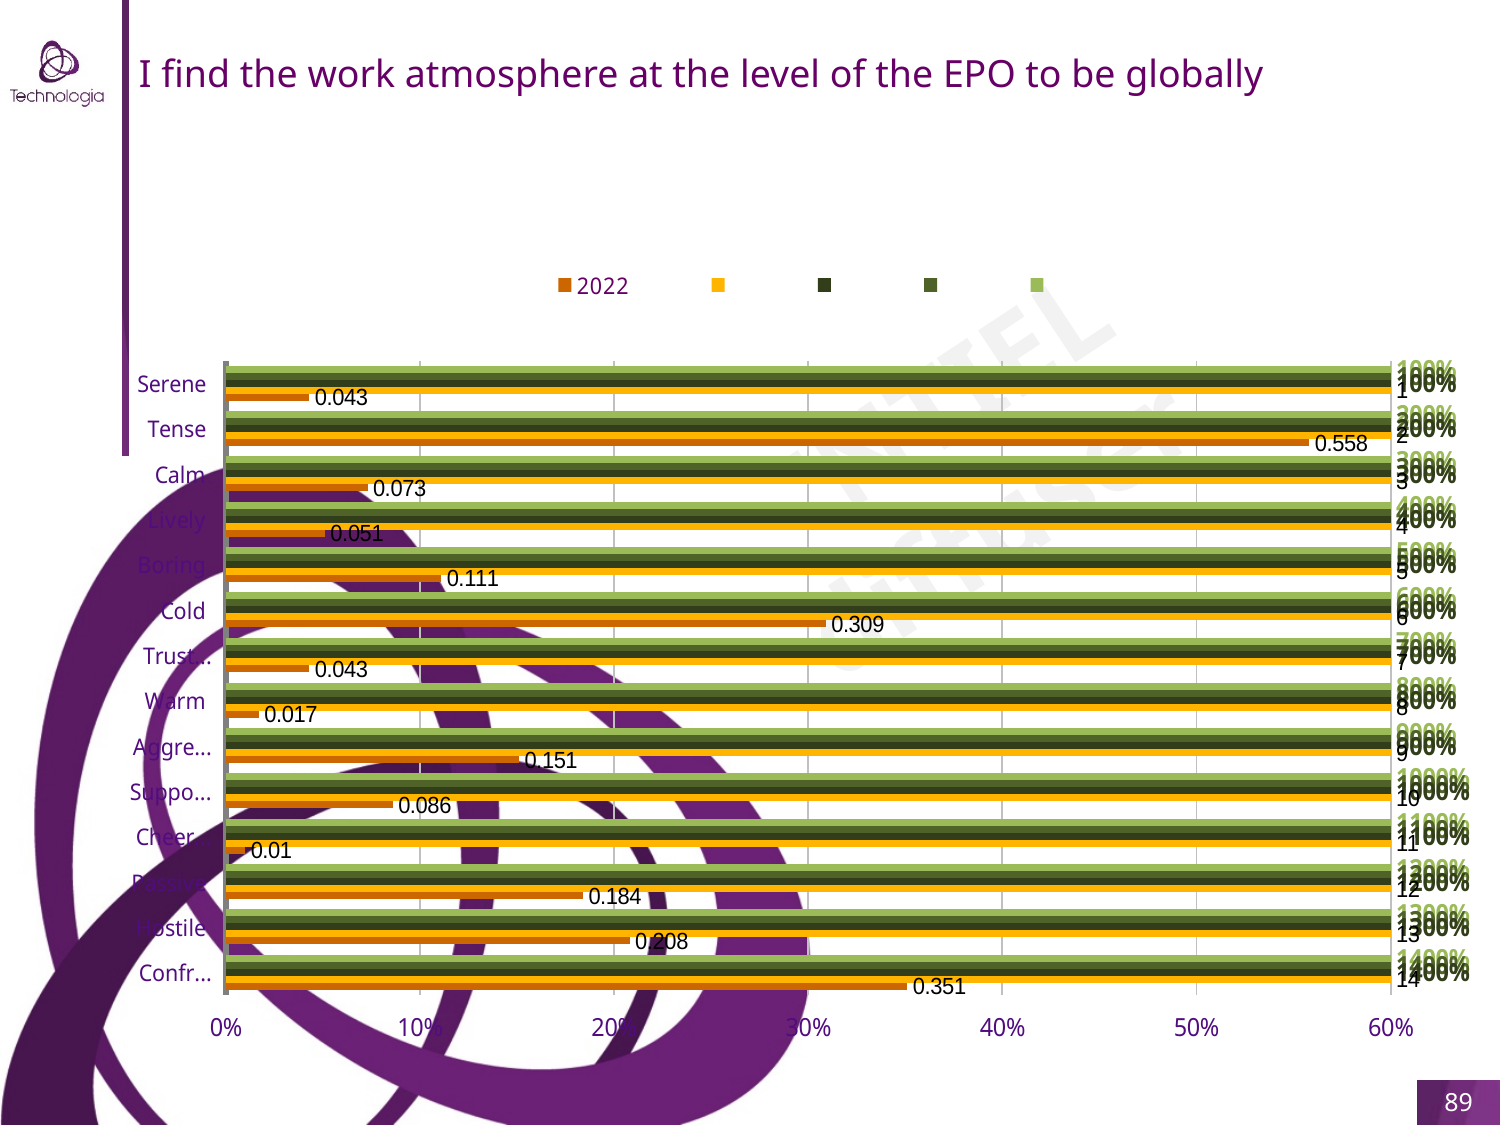

# I find the work atmosphere at the level of the EPO to be globally
[unsupported chart]